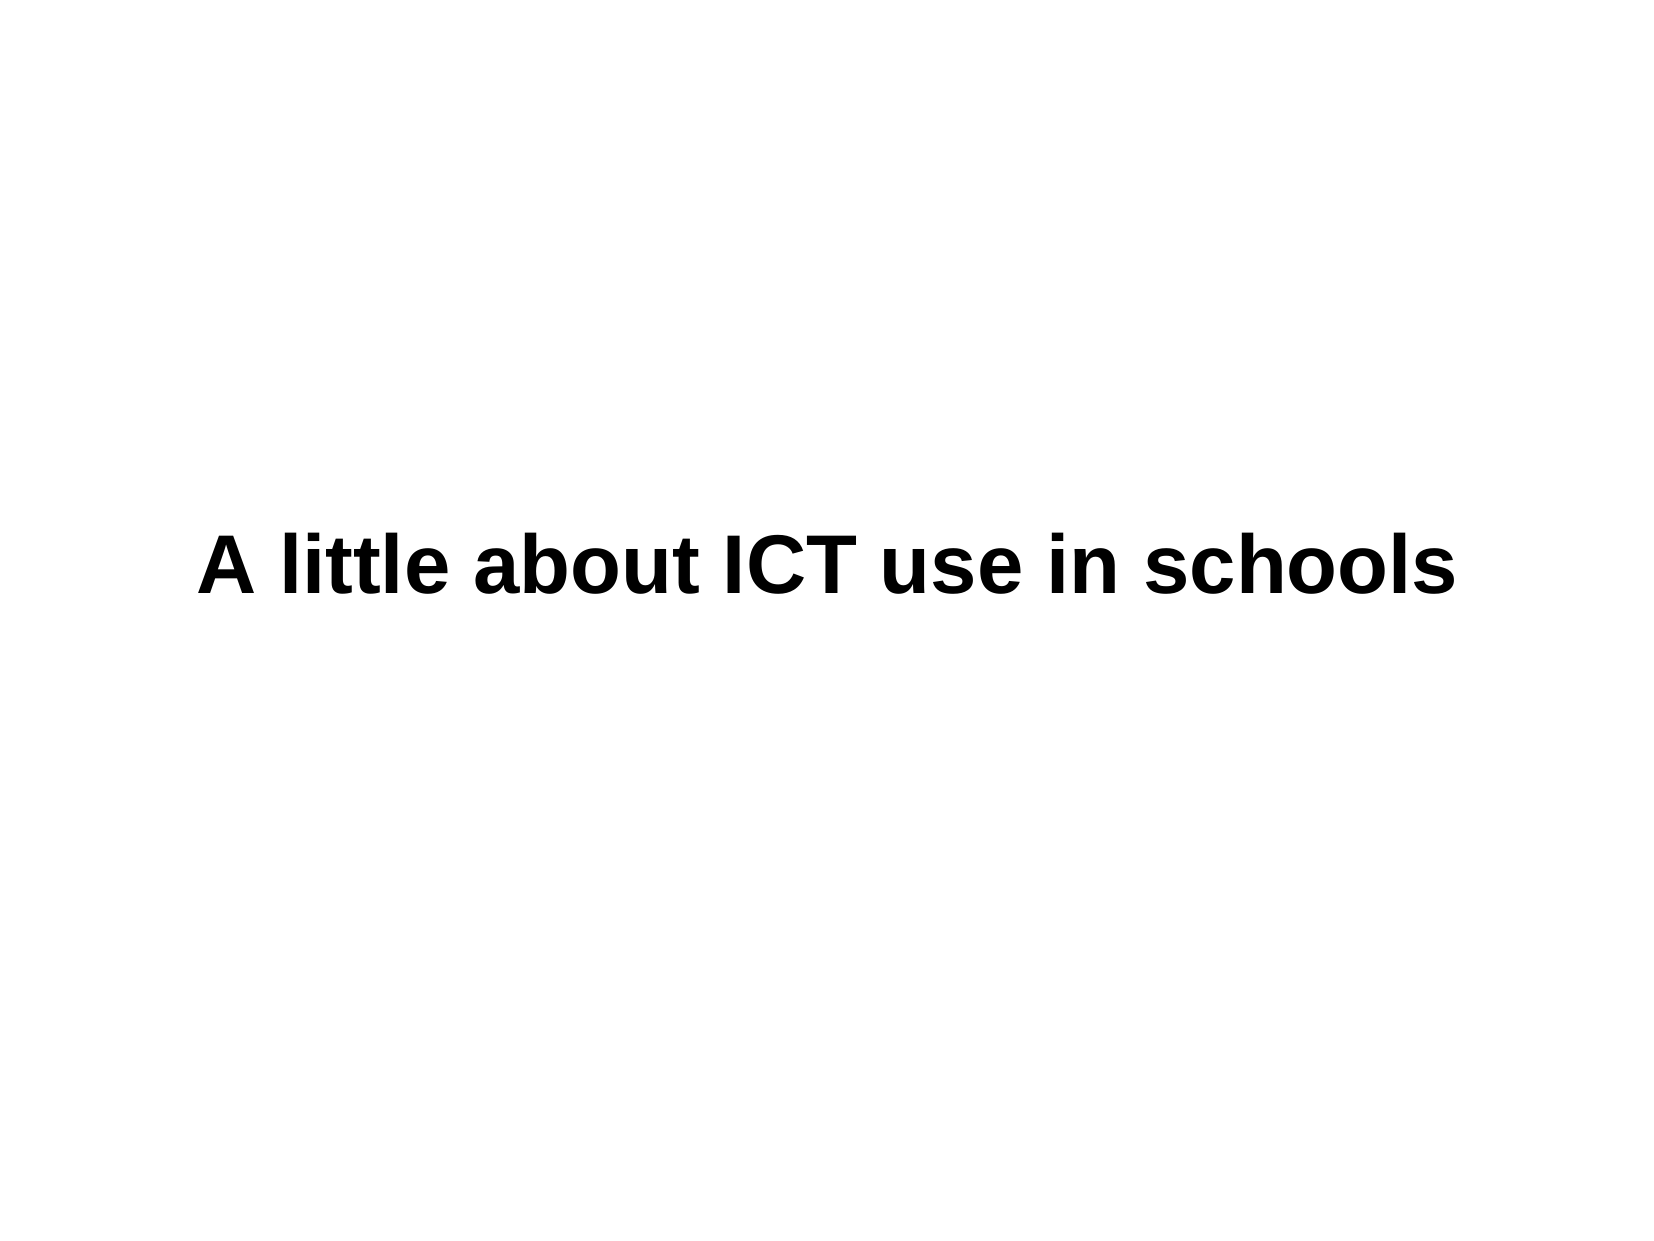

# A little about ICT use in schools